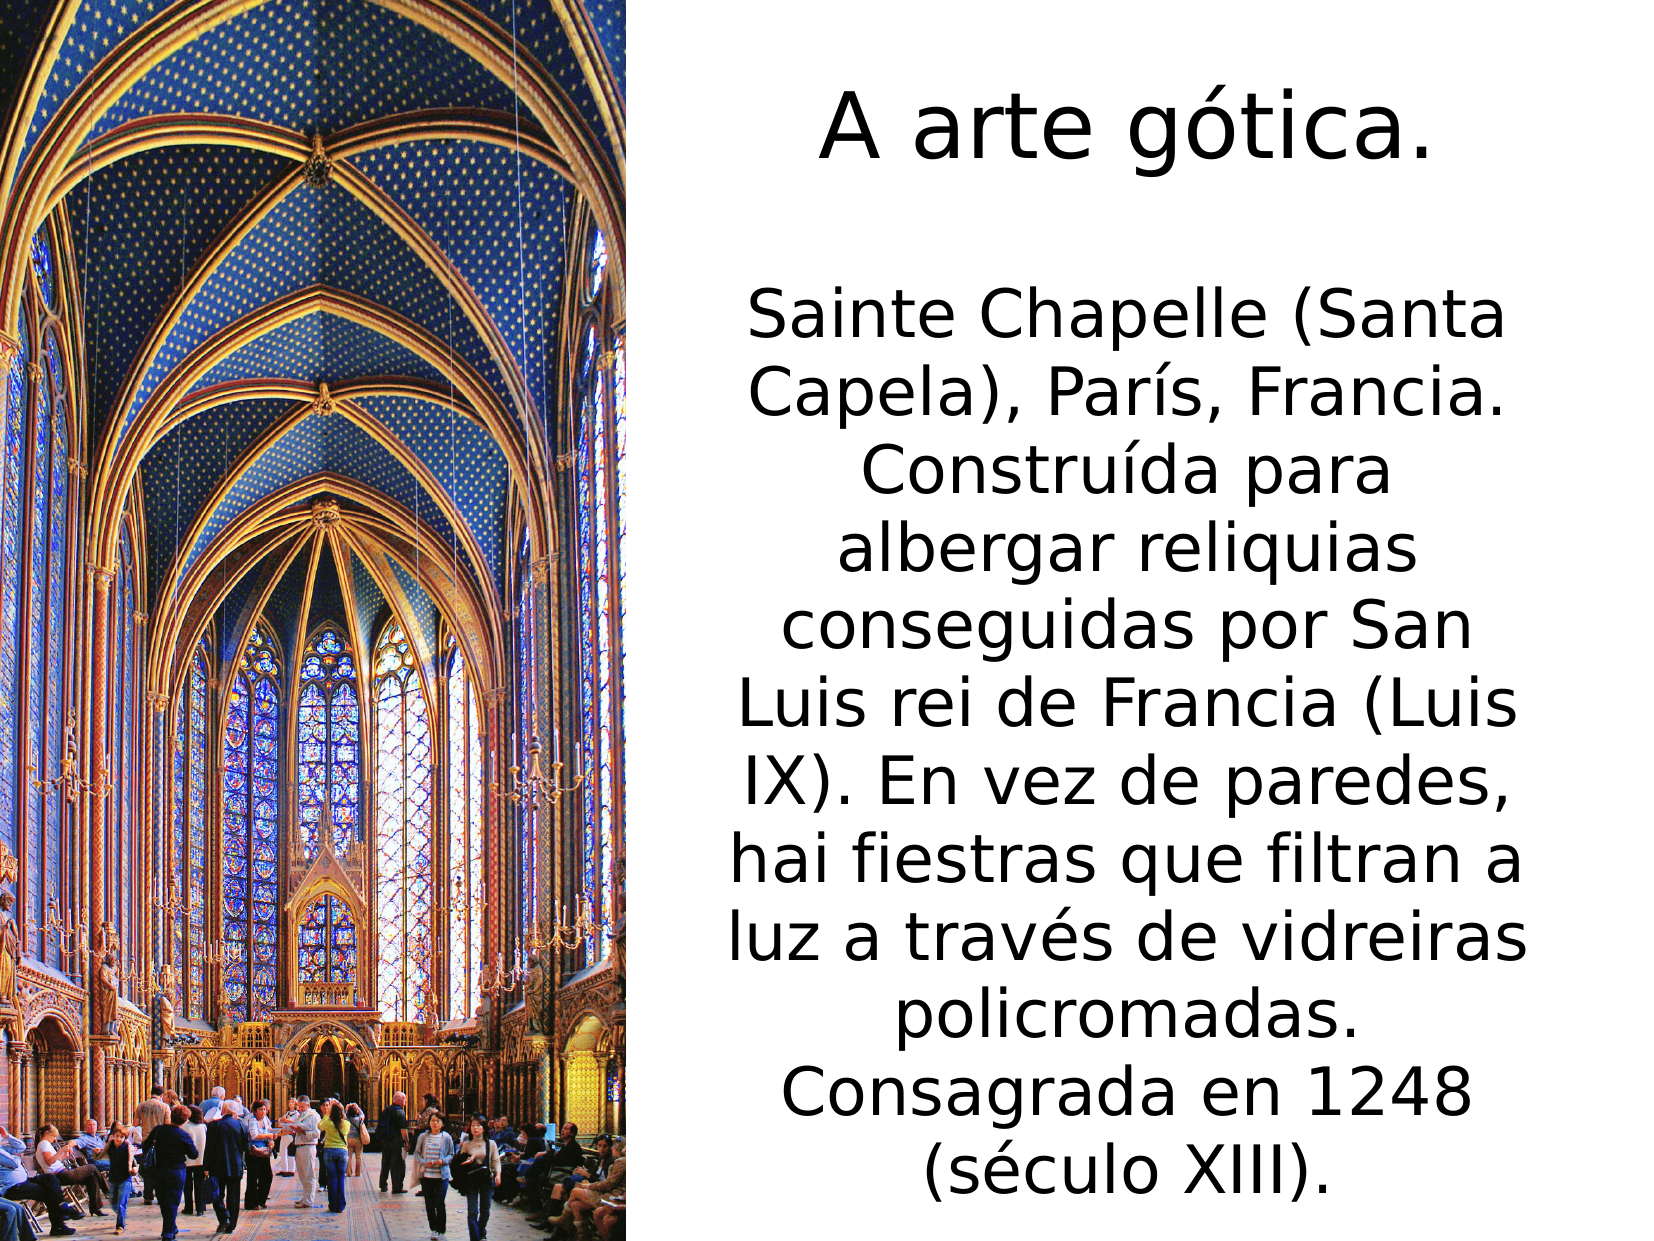

# A arte gótica.
Sainte Chapelle (Santa Capela), París, Francia. Construída para albergar reliquias conseguidas por San Luis rei de Francia (Luis IX). En vez de paredes, hai fiestras que filtran a luz a través de vidreiras policromadas. Consagrada en 1248 (século XIII).